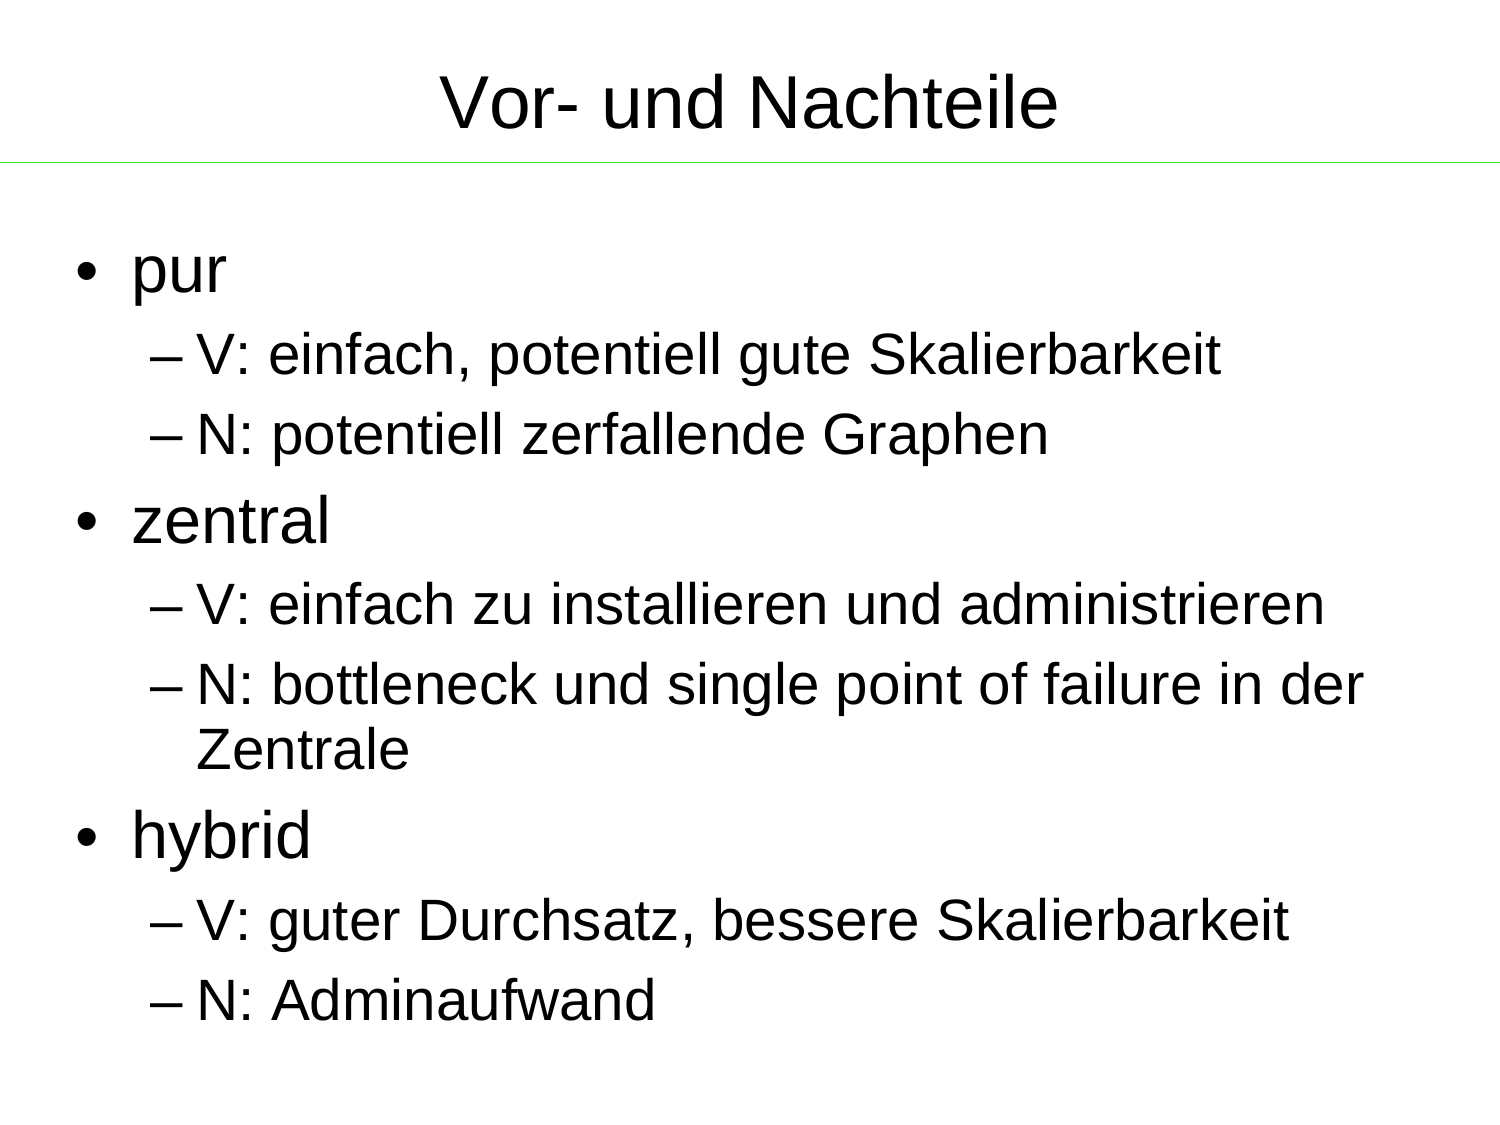

# Vor- und Nachteile
pur
V: einfach, potentiell gute Skalierbarkeit
N: potentiell zerfallende Graphen
zentral
V: einfach zu installieren und administrieren
N: bottleneck und single point of failure in der Zentrale
hybrid
V: guter Durchsatz, bessere Skalierbarkeit
N: Adminaufwand